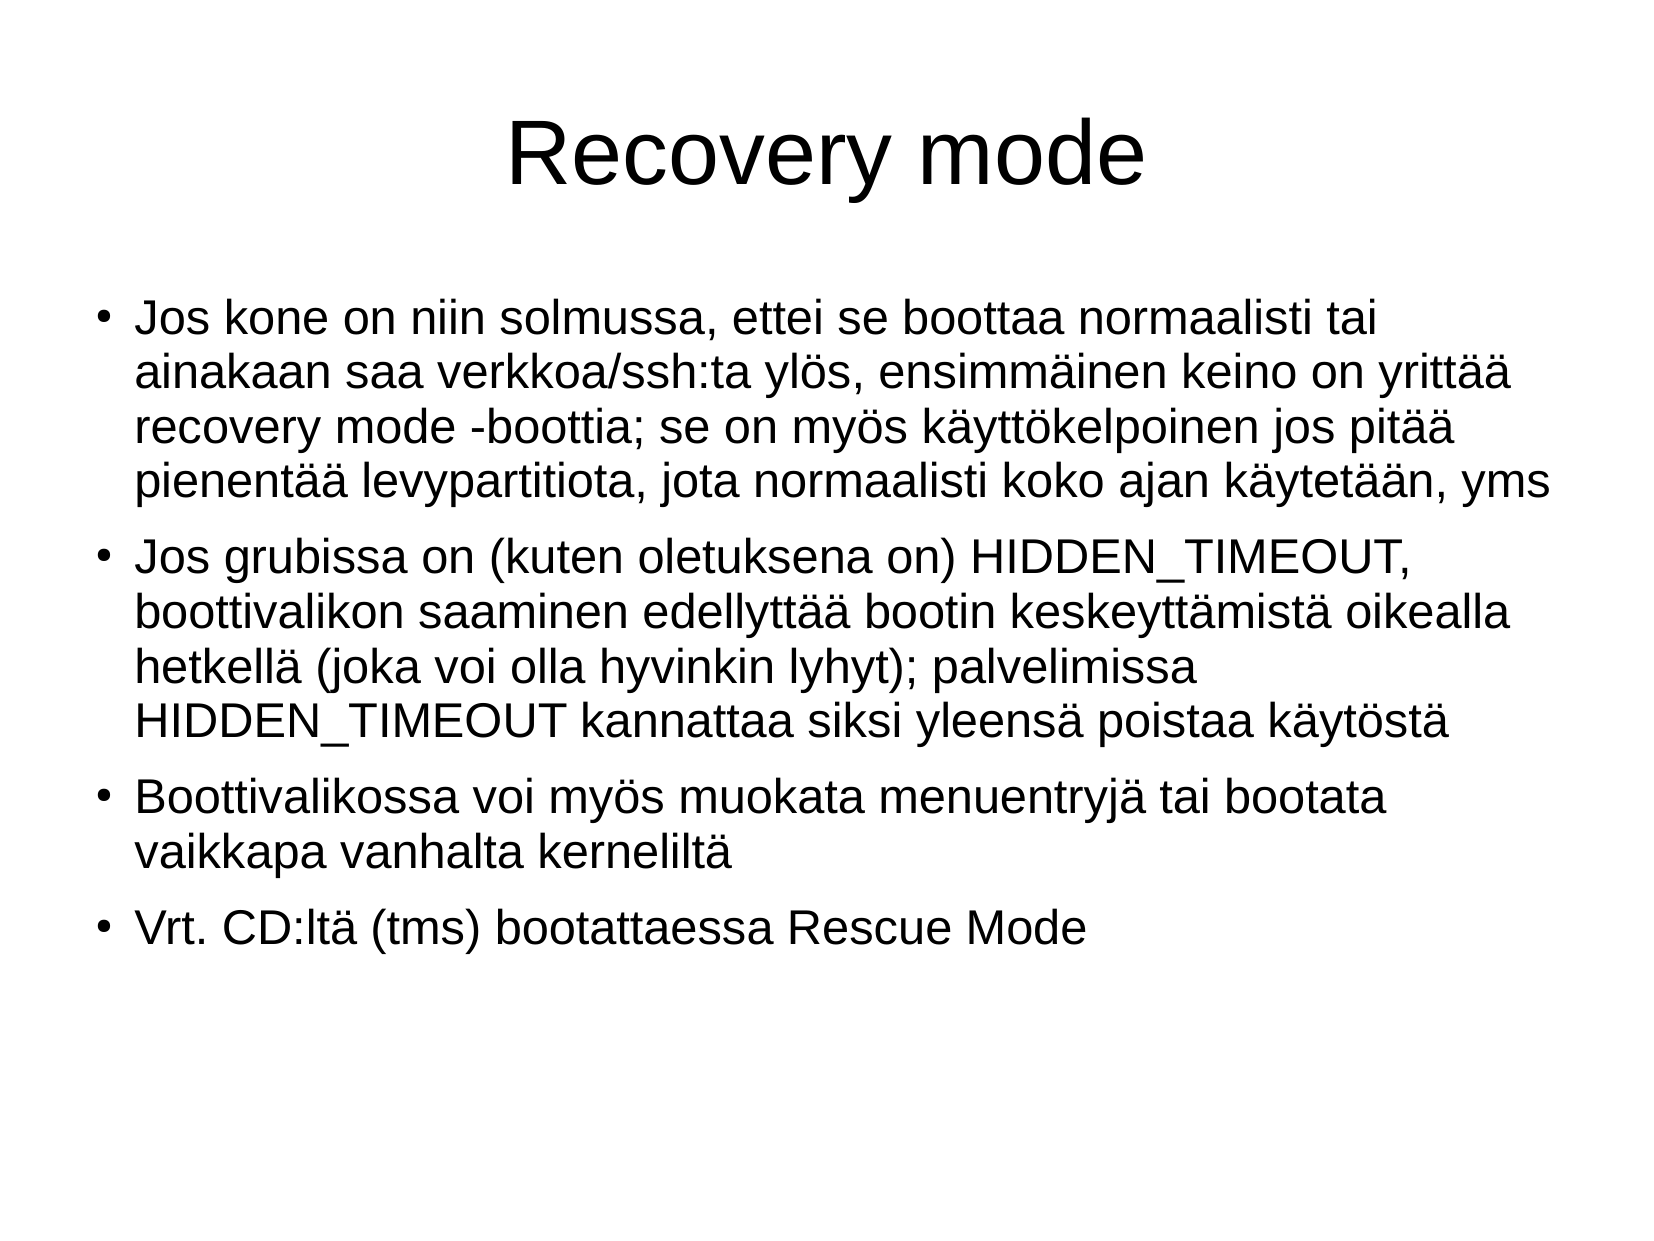

# Recovery mode
Jos kone on niin solmussa, ettei se boottaa normaalisti tai ainakaan saa verkkoa/ssh:ta ylös, ensimmäinen keino on yrittää recovery mode -boottia; se on myös käyttökelpoinen jos pitää pienentää levypartitiota, jota normaalisti koko ajan käytetään, yms
Jos grubissa on (kuten oletuksena on) HIDDEN_TIMEOUT, boottivalikon saaminen edellyttää bootin keskeyttämistä oikealla hetkellä (joka voi olla hyvinkin lyhyt); palvelimissa HIDDEN_TIMEOUT kannattaa siksi yleensä poistaa käytöstä
Boottivalikossa voi myös muokata menuentryjä tai bootata vaikkapa vanhalta kerneliltä
Vrt. CD:ltä (tms) bootattaessa Rescue Mode